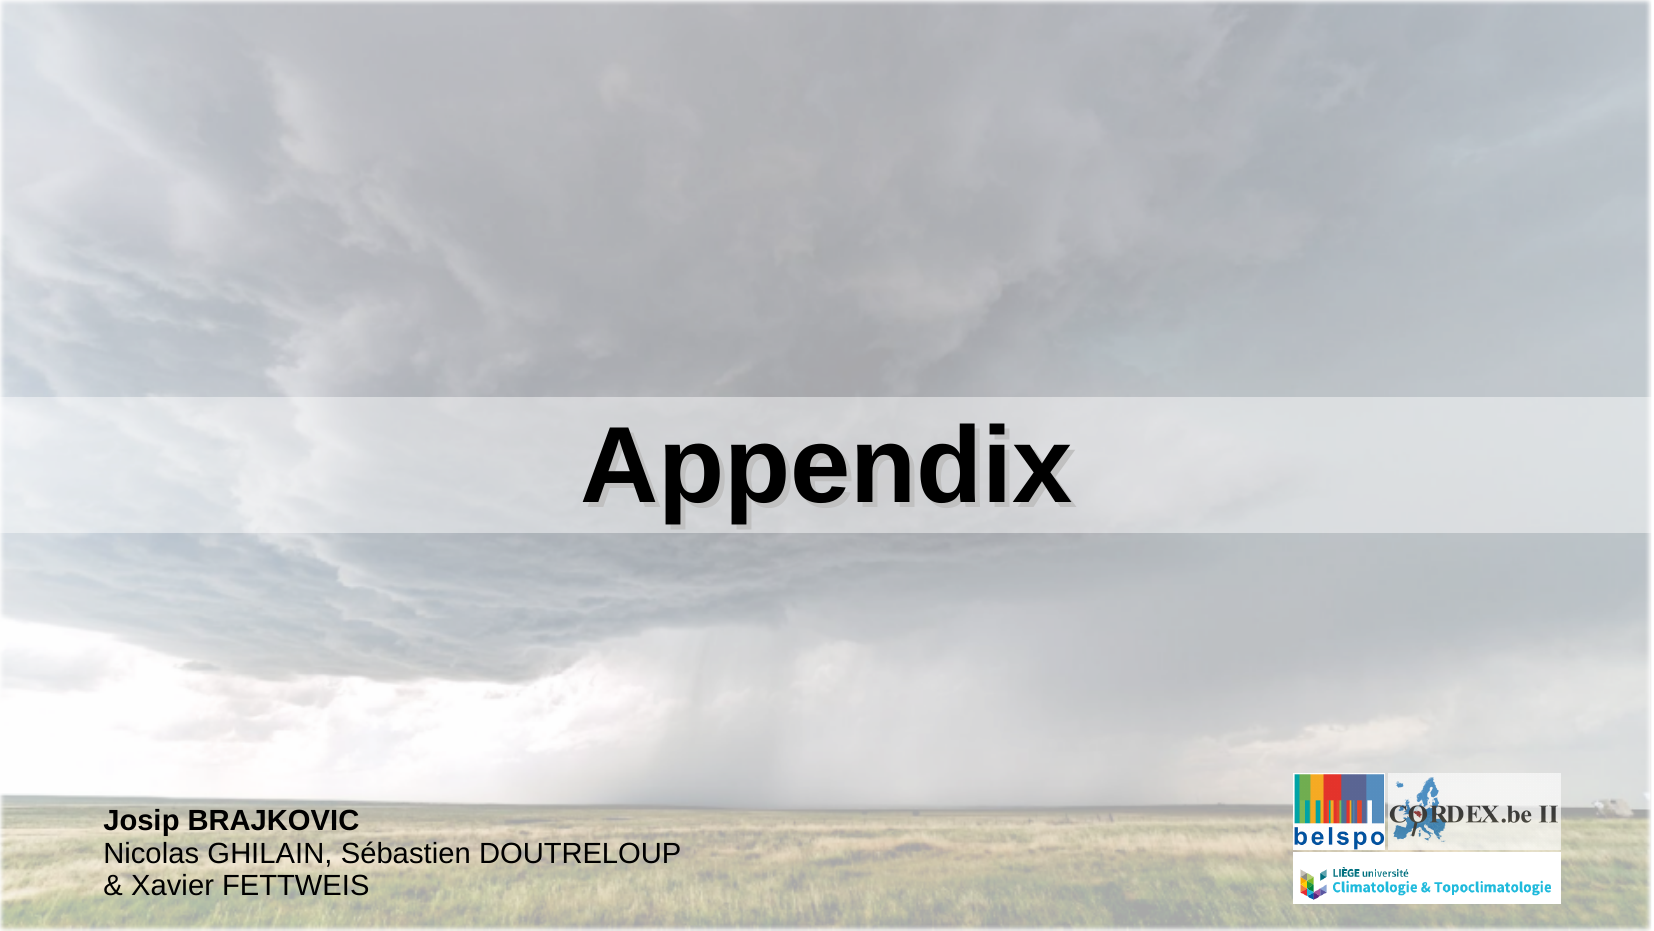

Appendix
Josip BRAJKOVIC
Nicolas GHILAIN, Sébastien DOUTRELOUP & Xavier FETTWEIS